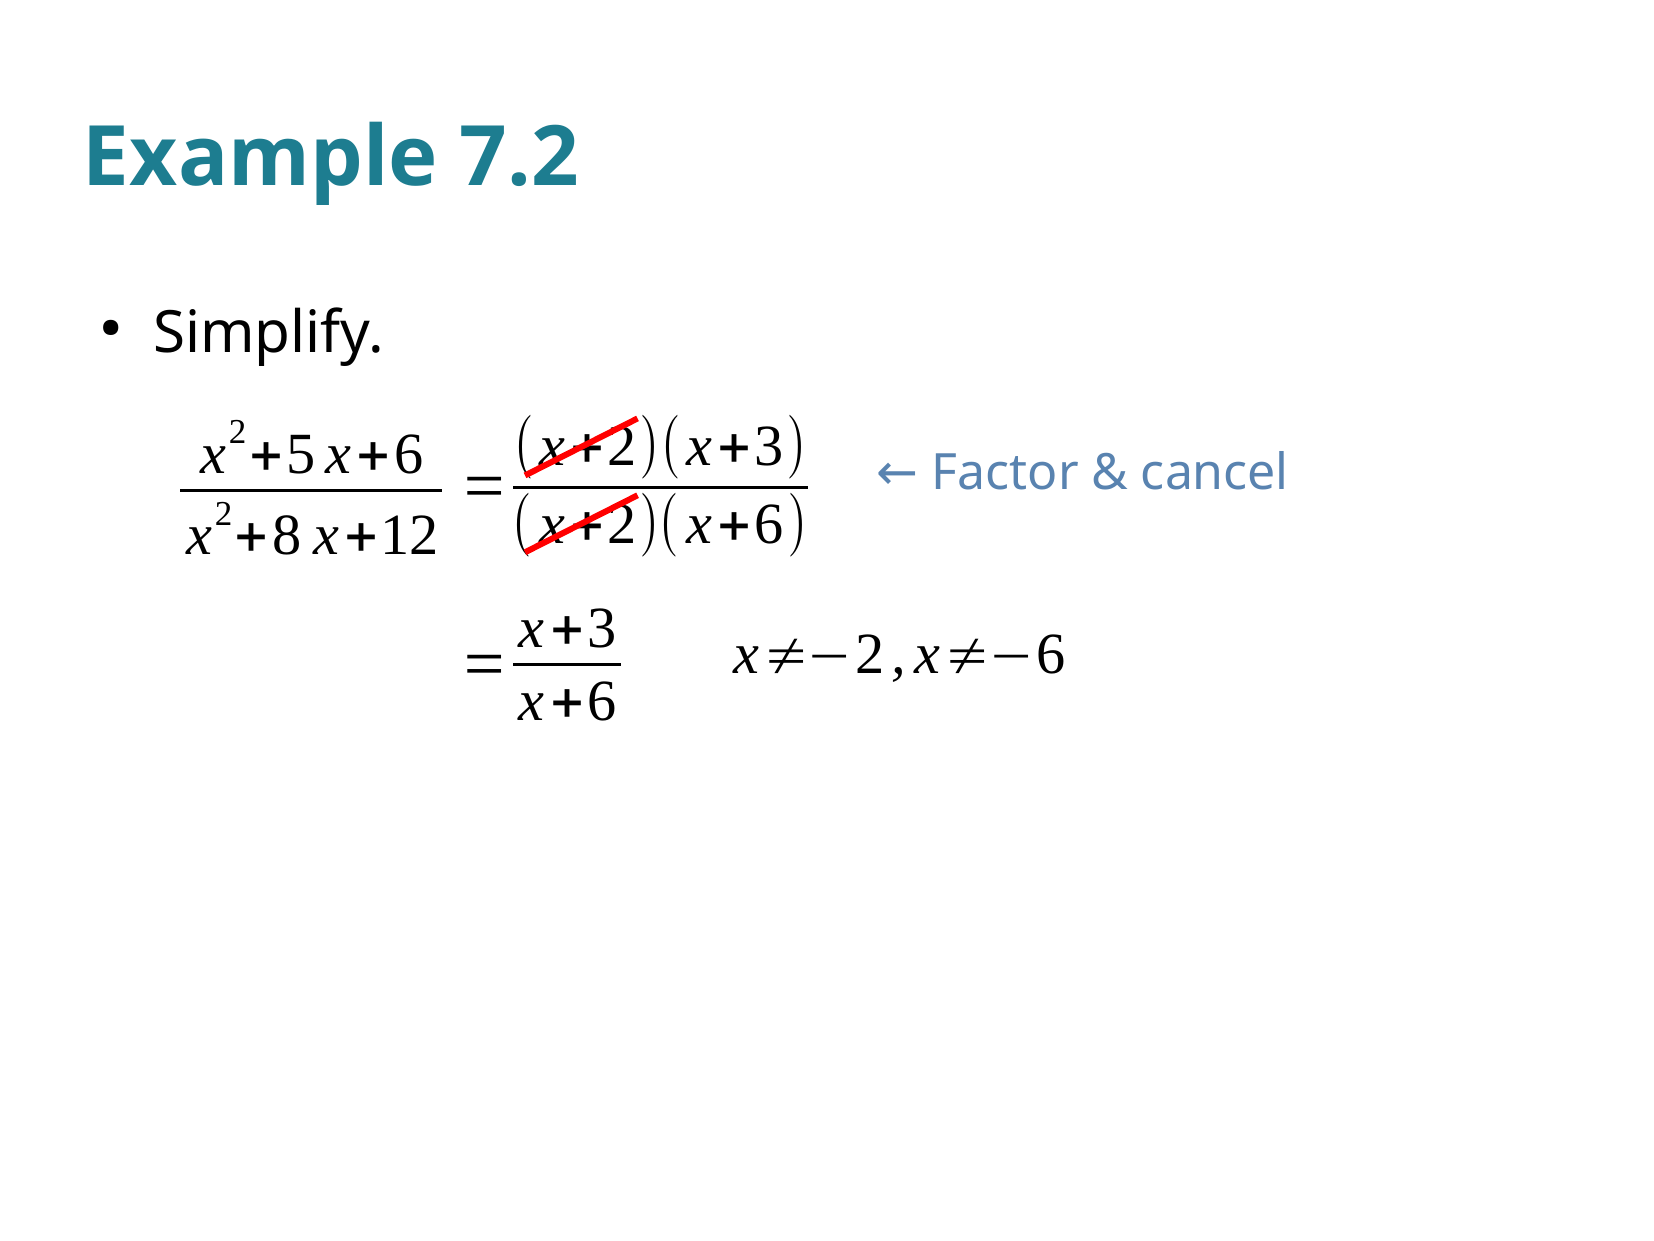

# Example 7.2
Simplify.
← Factor & cancel